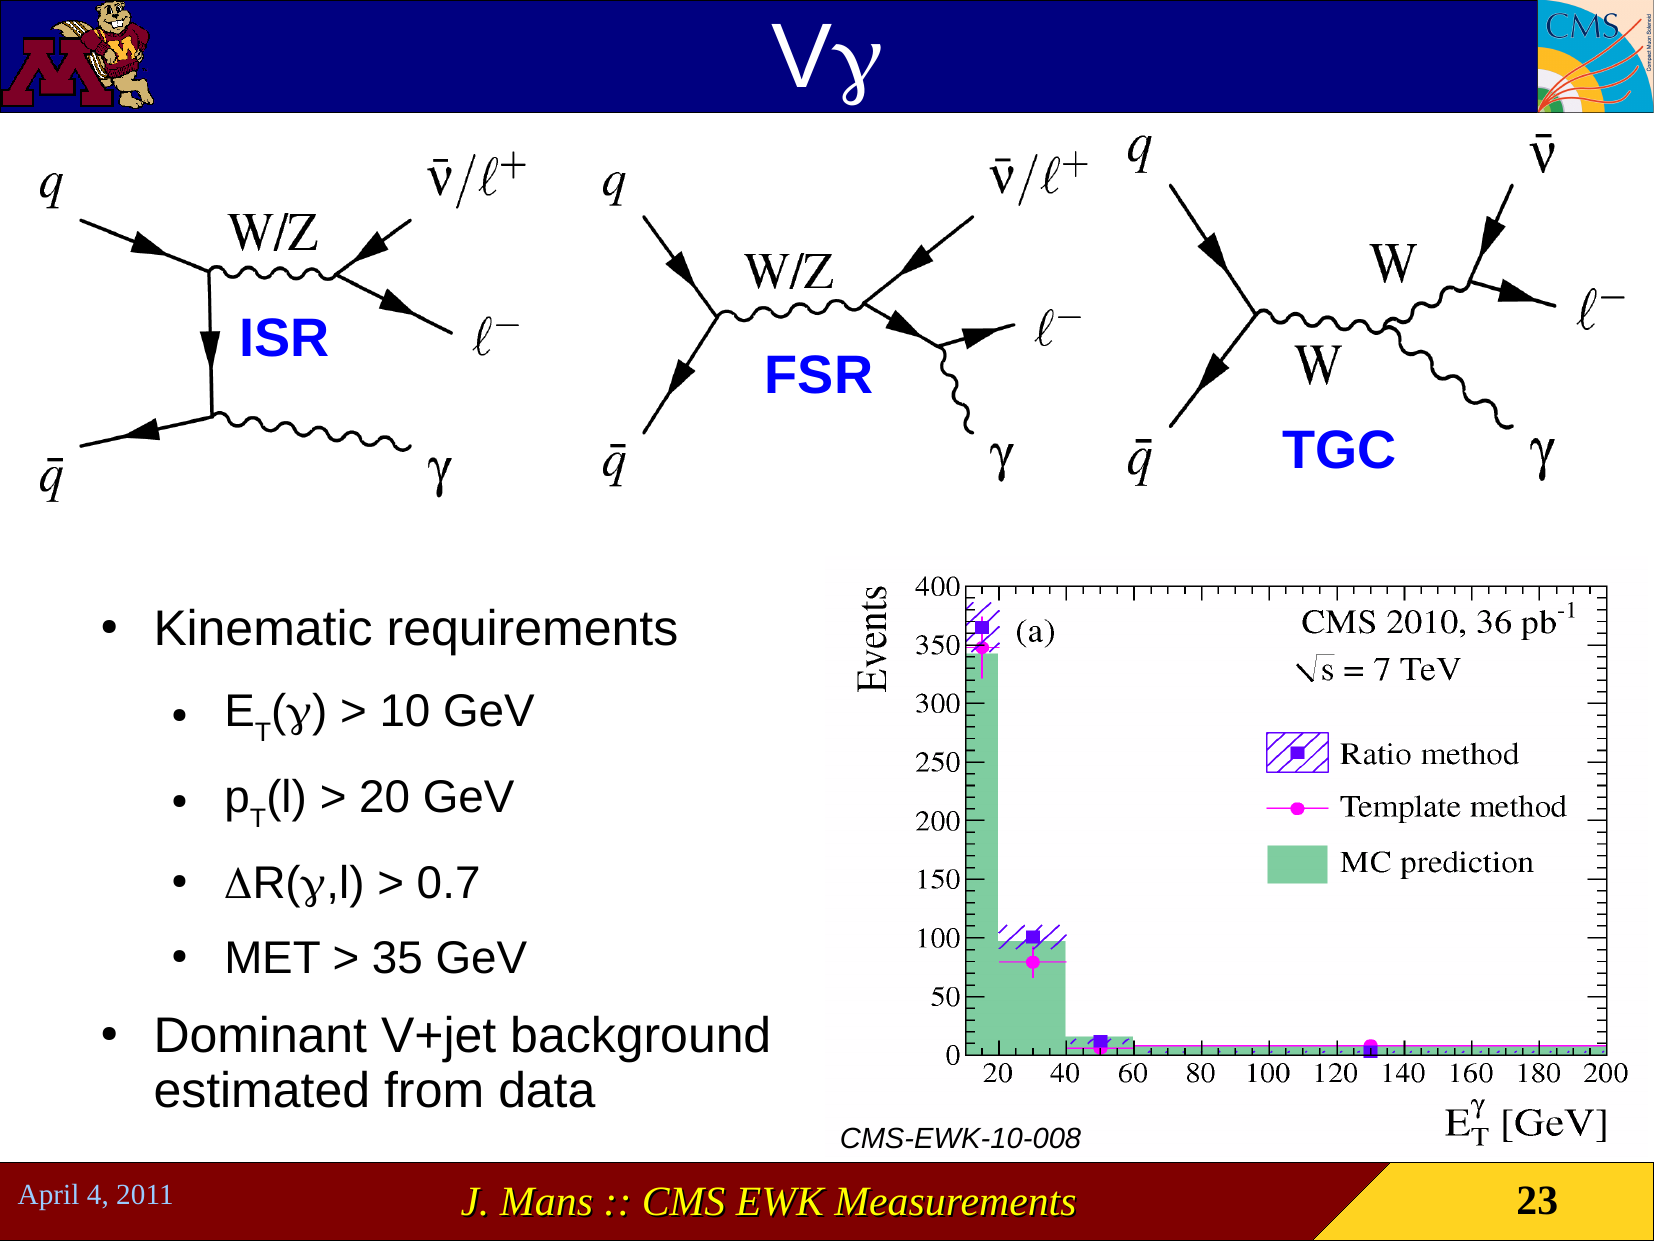

# Vγ
ISR
FSR
TGC
Kinematic requirements
ET(γ) > 10 GeV
pT(l) > 20 GeV
ΔR(γ,l) > 0.7
MET > 35 GeV
Dominant V+jet background estimated from data
CMS-EWK-10-008
J. Mans :: CMS EWK Measurements
23
April 4, 2011